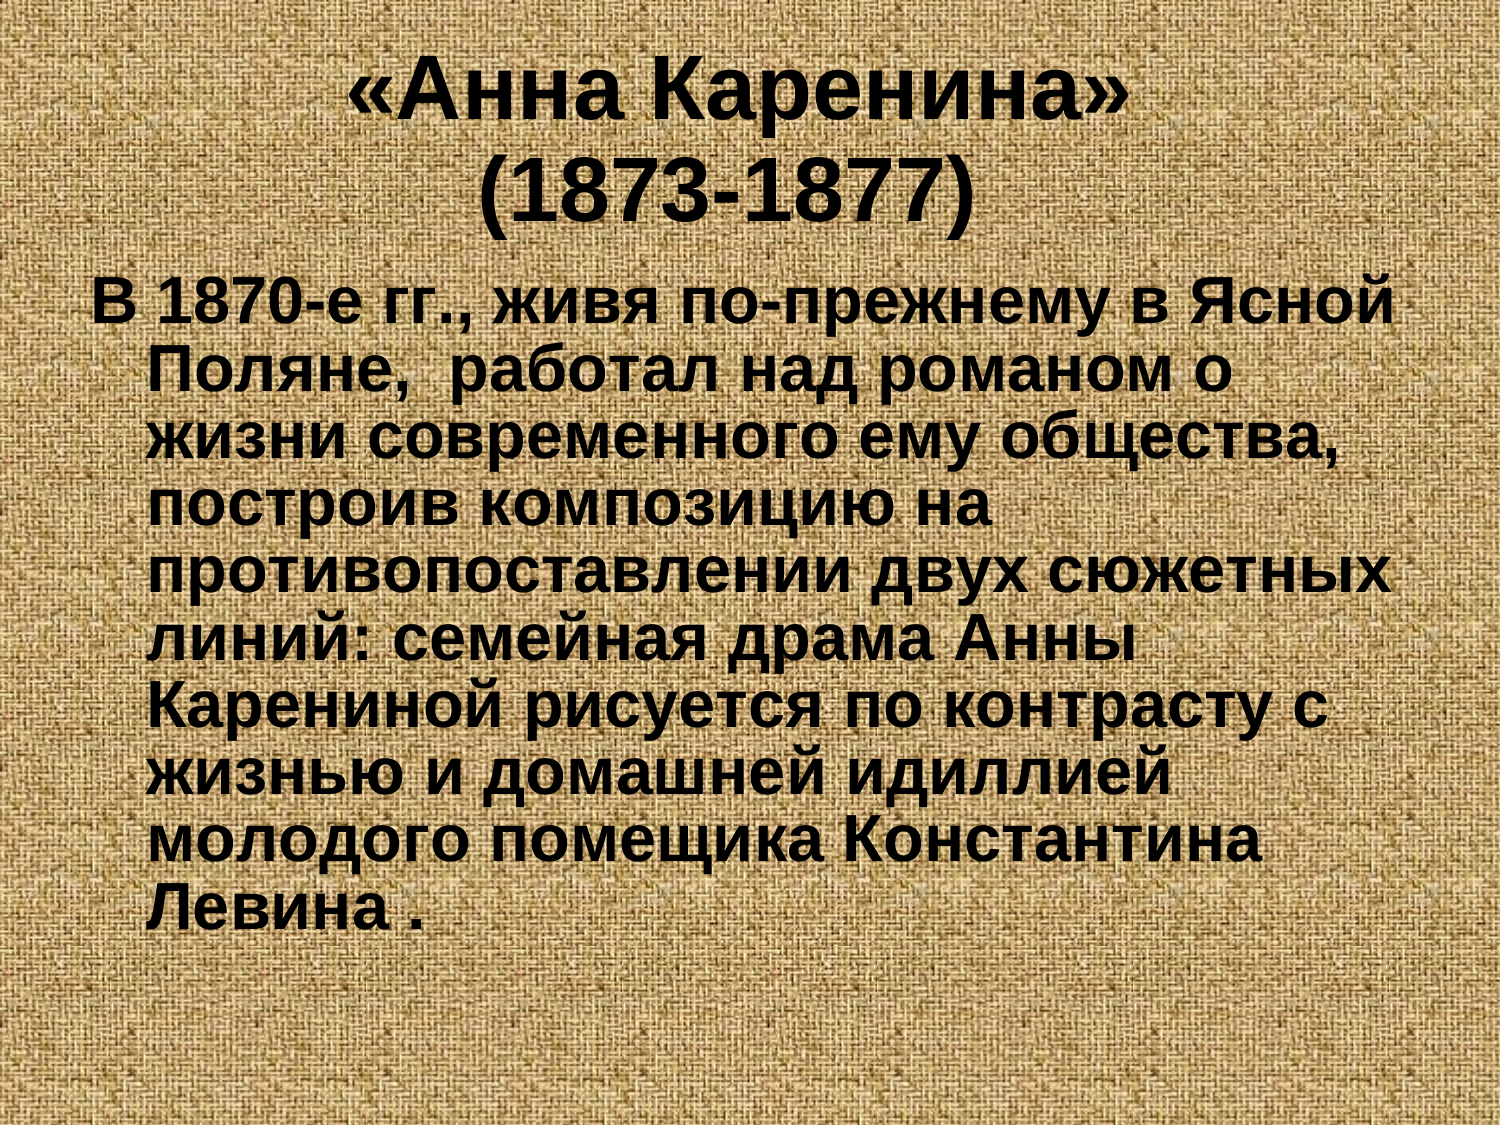

# «Анна Каренина» (1873-1877)
В 1870-е гг., живя по-прежнему в Ясной Поляне, работал над романом о жизни современного ему общества, построив композицию на противопоставлении двух сюжетных линий: семейная драма Анны Карениной рисуется по контрасту с жизнью и домашней идиллией молодого помещика Константина Левина .